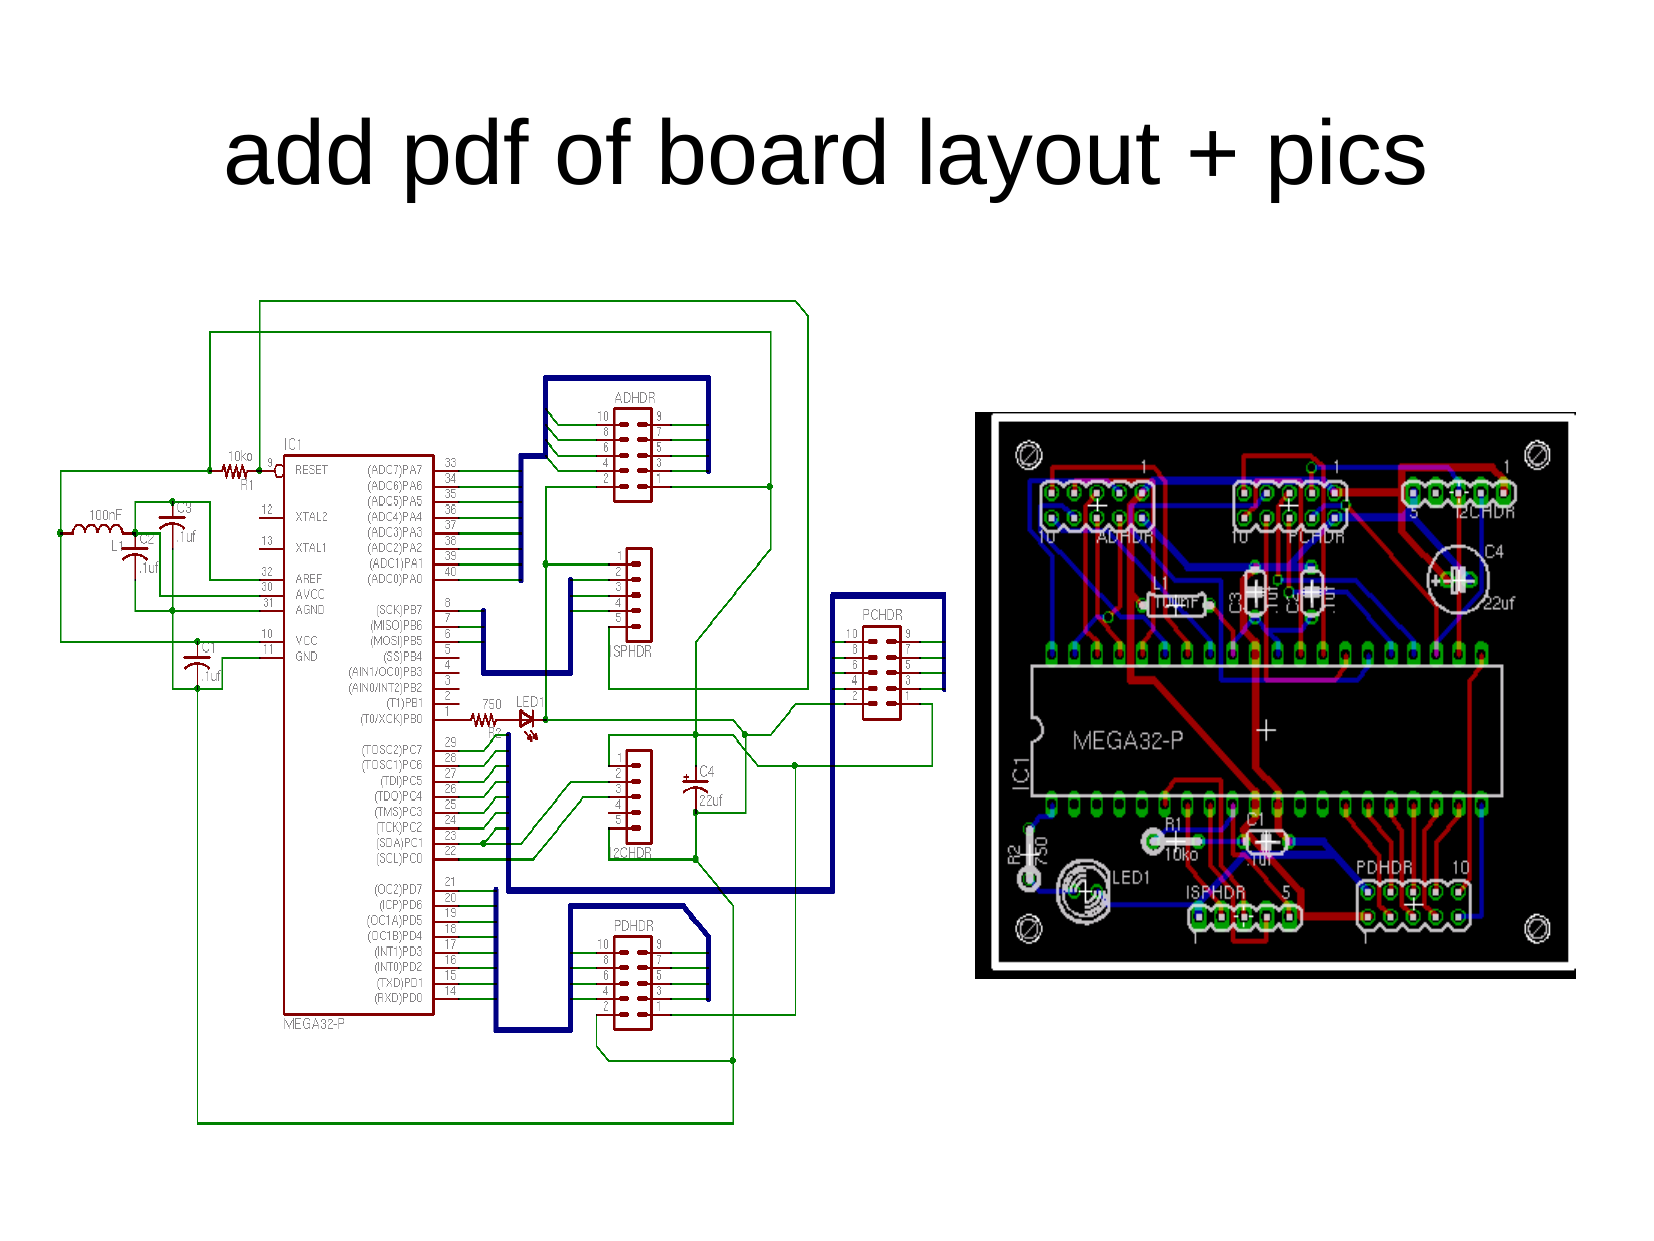

# add pdf of board layout + pics